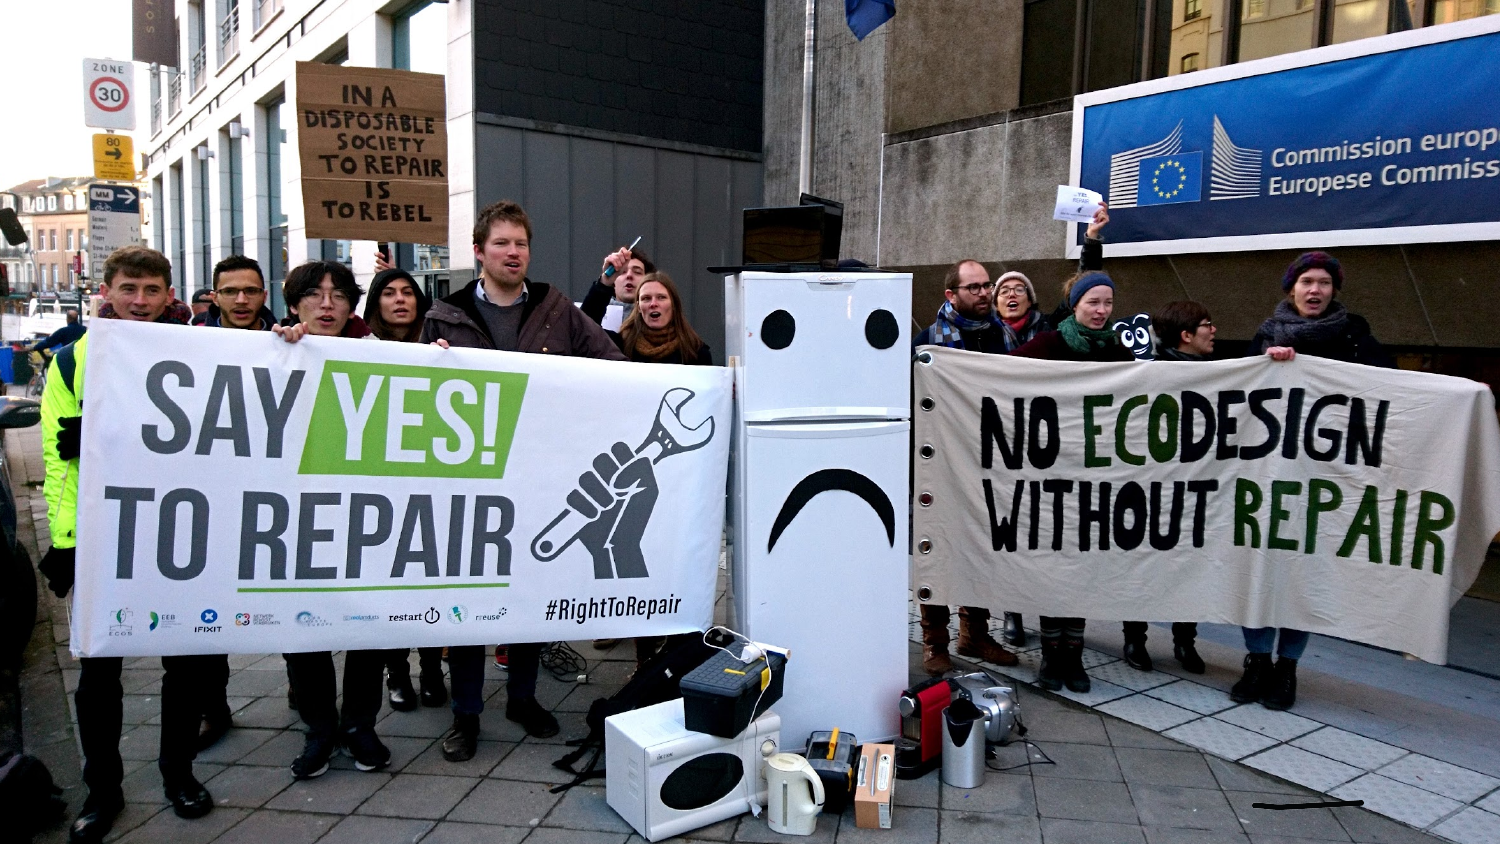

We need
better regulation
for
future products